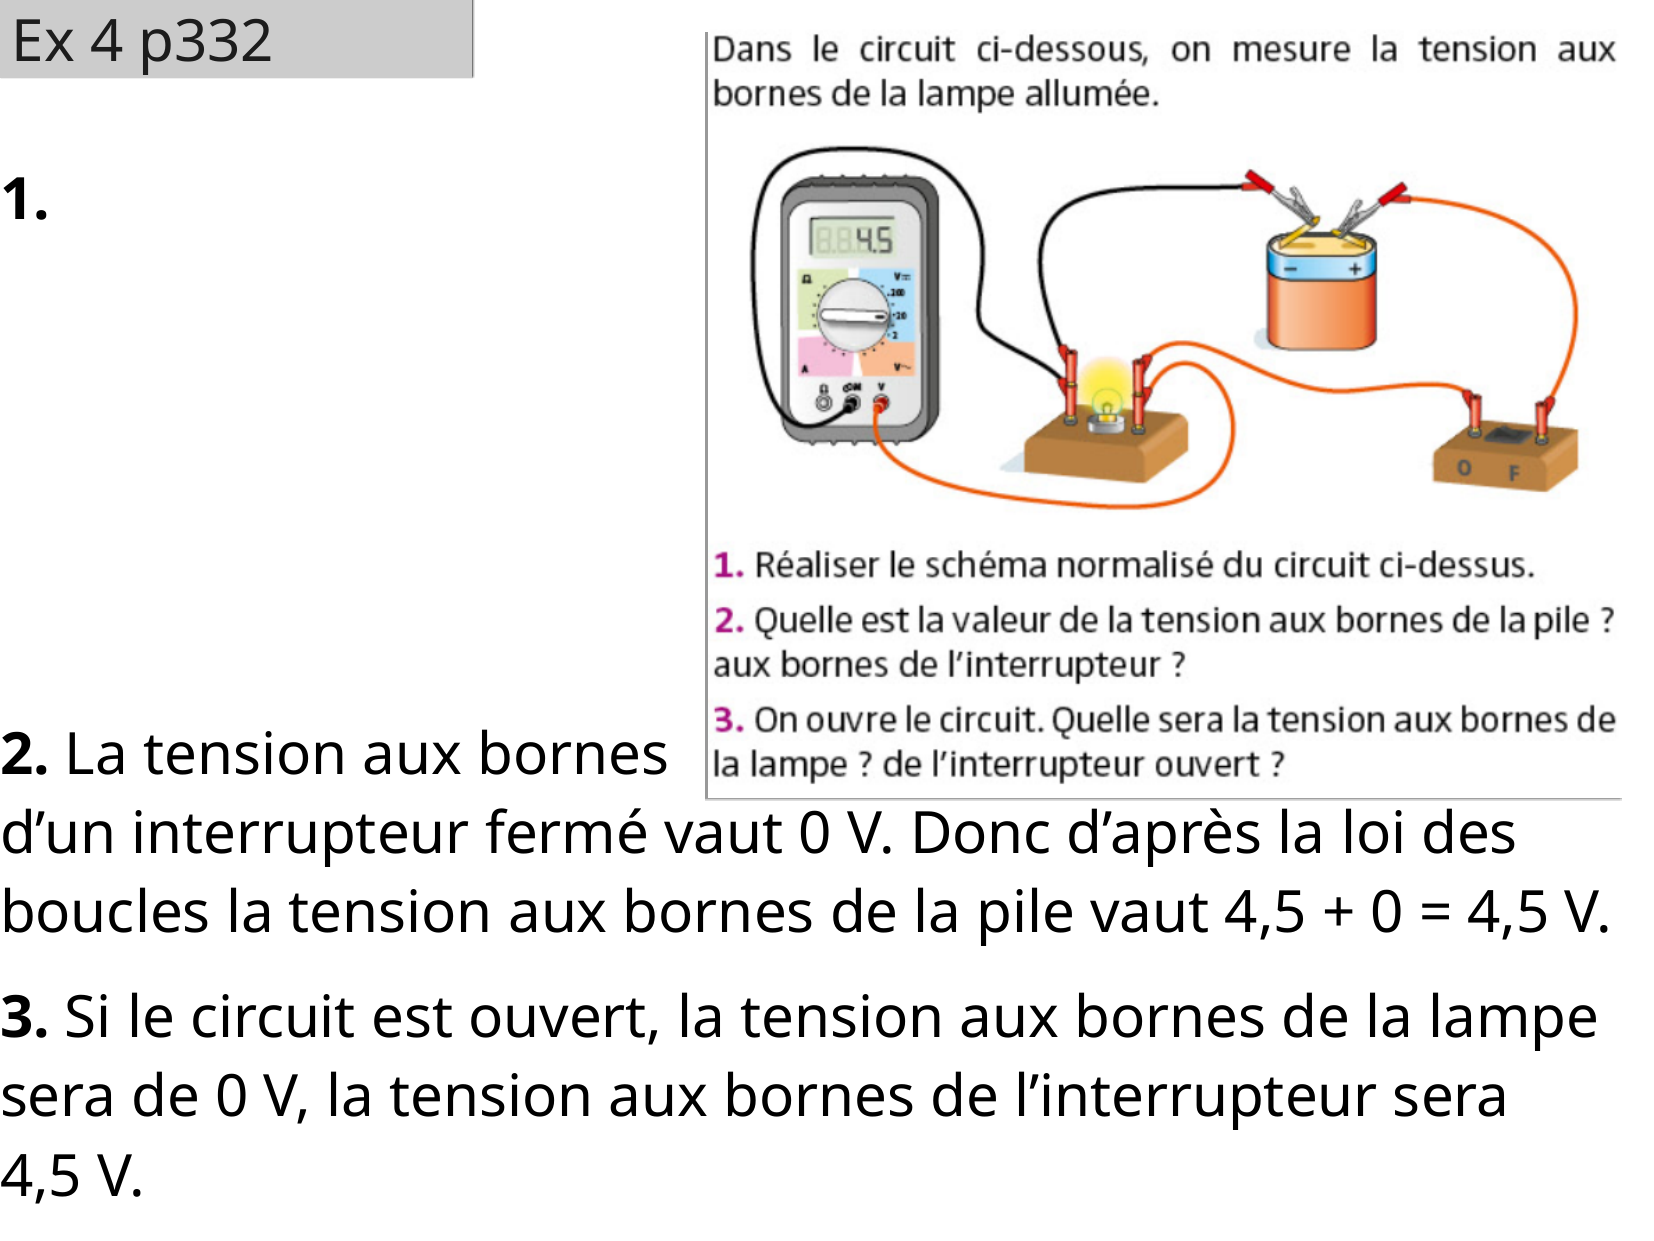

# Ex 4 p332
1.
2. La tension aux bornes
d’un interrupteur fermé vaut 0 V. Donc d’après la loi des boucles la tension aux bornes de la pile vaut 4,5 + 0 = 4,5 V.
3. Si le circuit est ouvert, la tension aux bornes de la lampe sera de 0 V, la tension aux bornes de l’interrupteur sera 4,5 V.